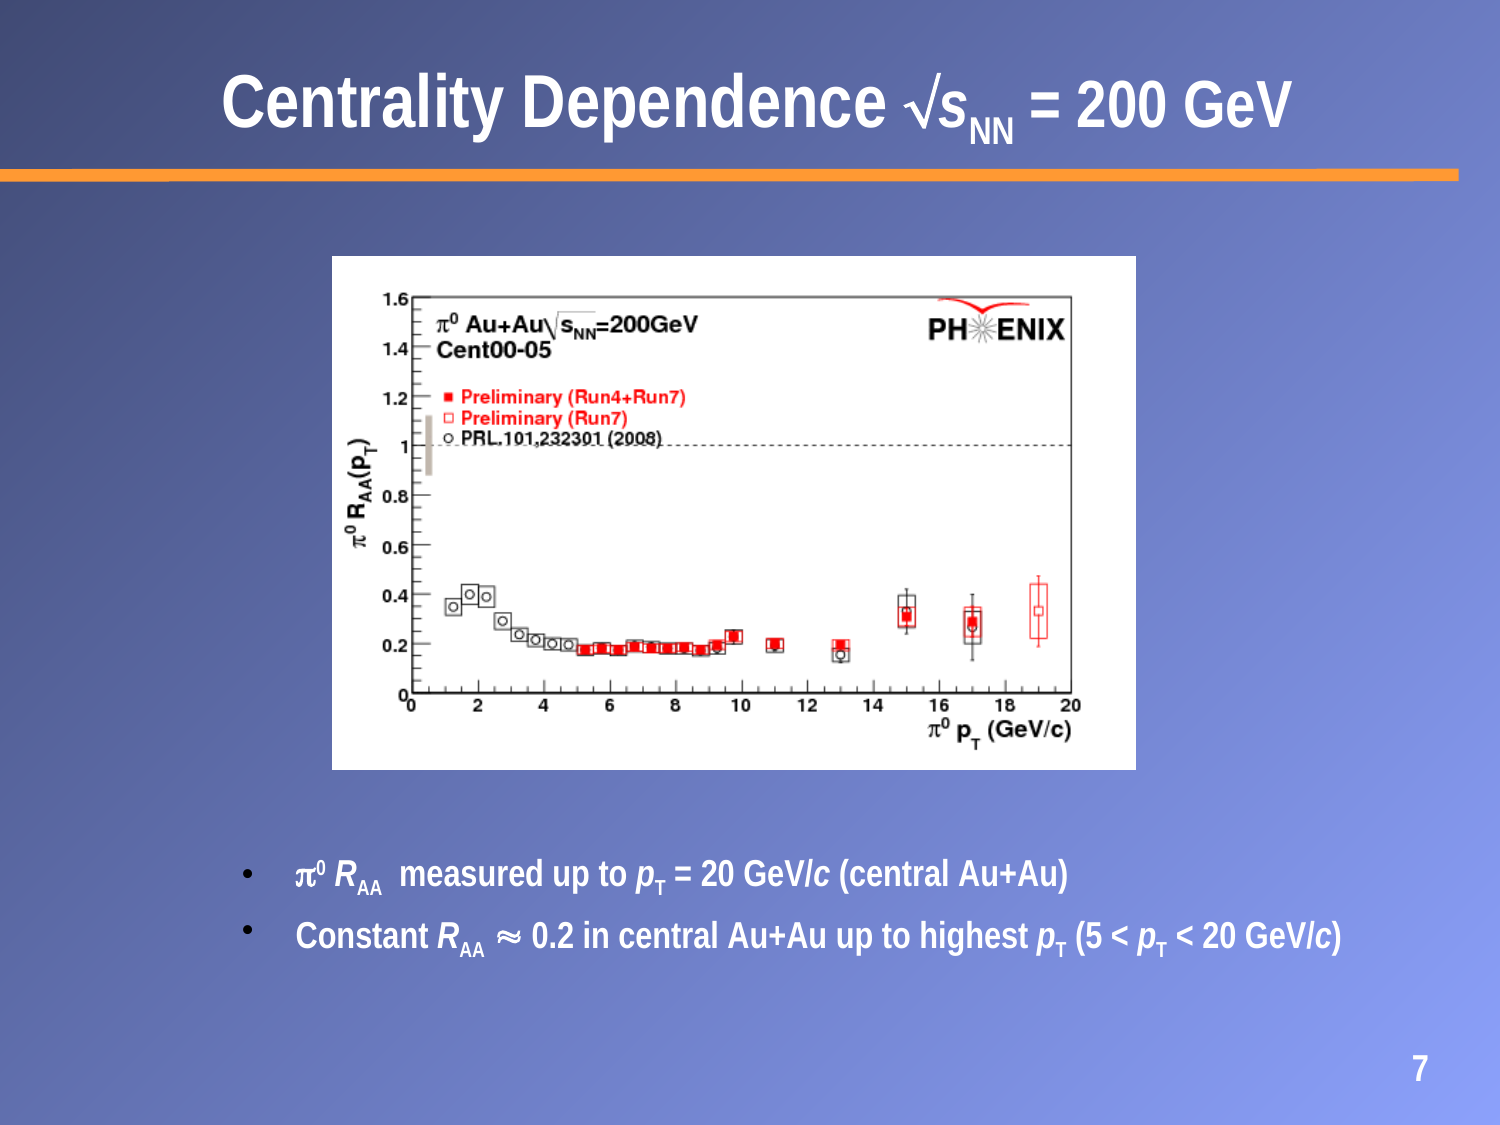

# Centrality Dependence sNN = 200 GeV
0 RAA measured up to pT = 20 GeV/c (central Au+Au)
Constant RAA  0.2 in central Au+Au up to highest pT (5 < pT < 20 GeV/c)
7